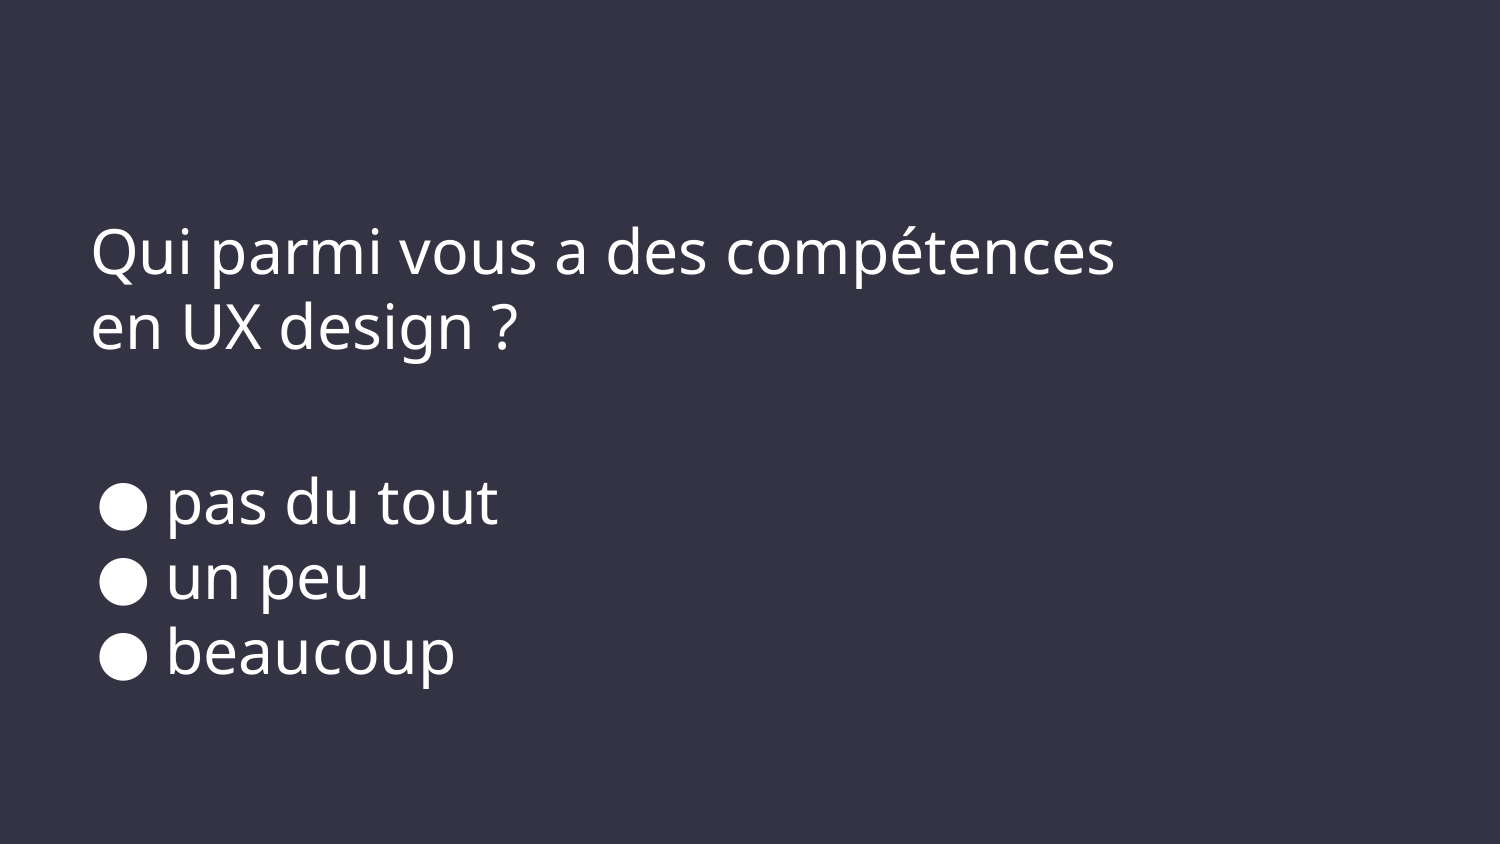

# Qui parmi vous a des compétences en UX design ?
pas du tout
un peu
beaucoup